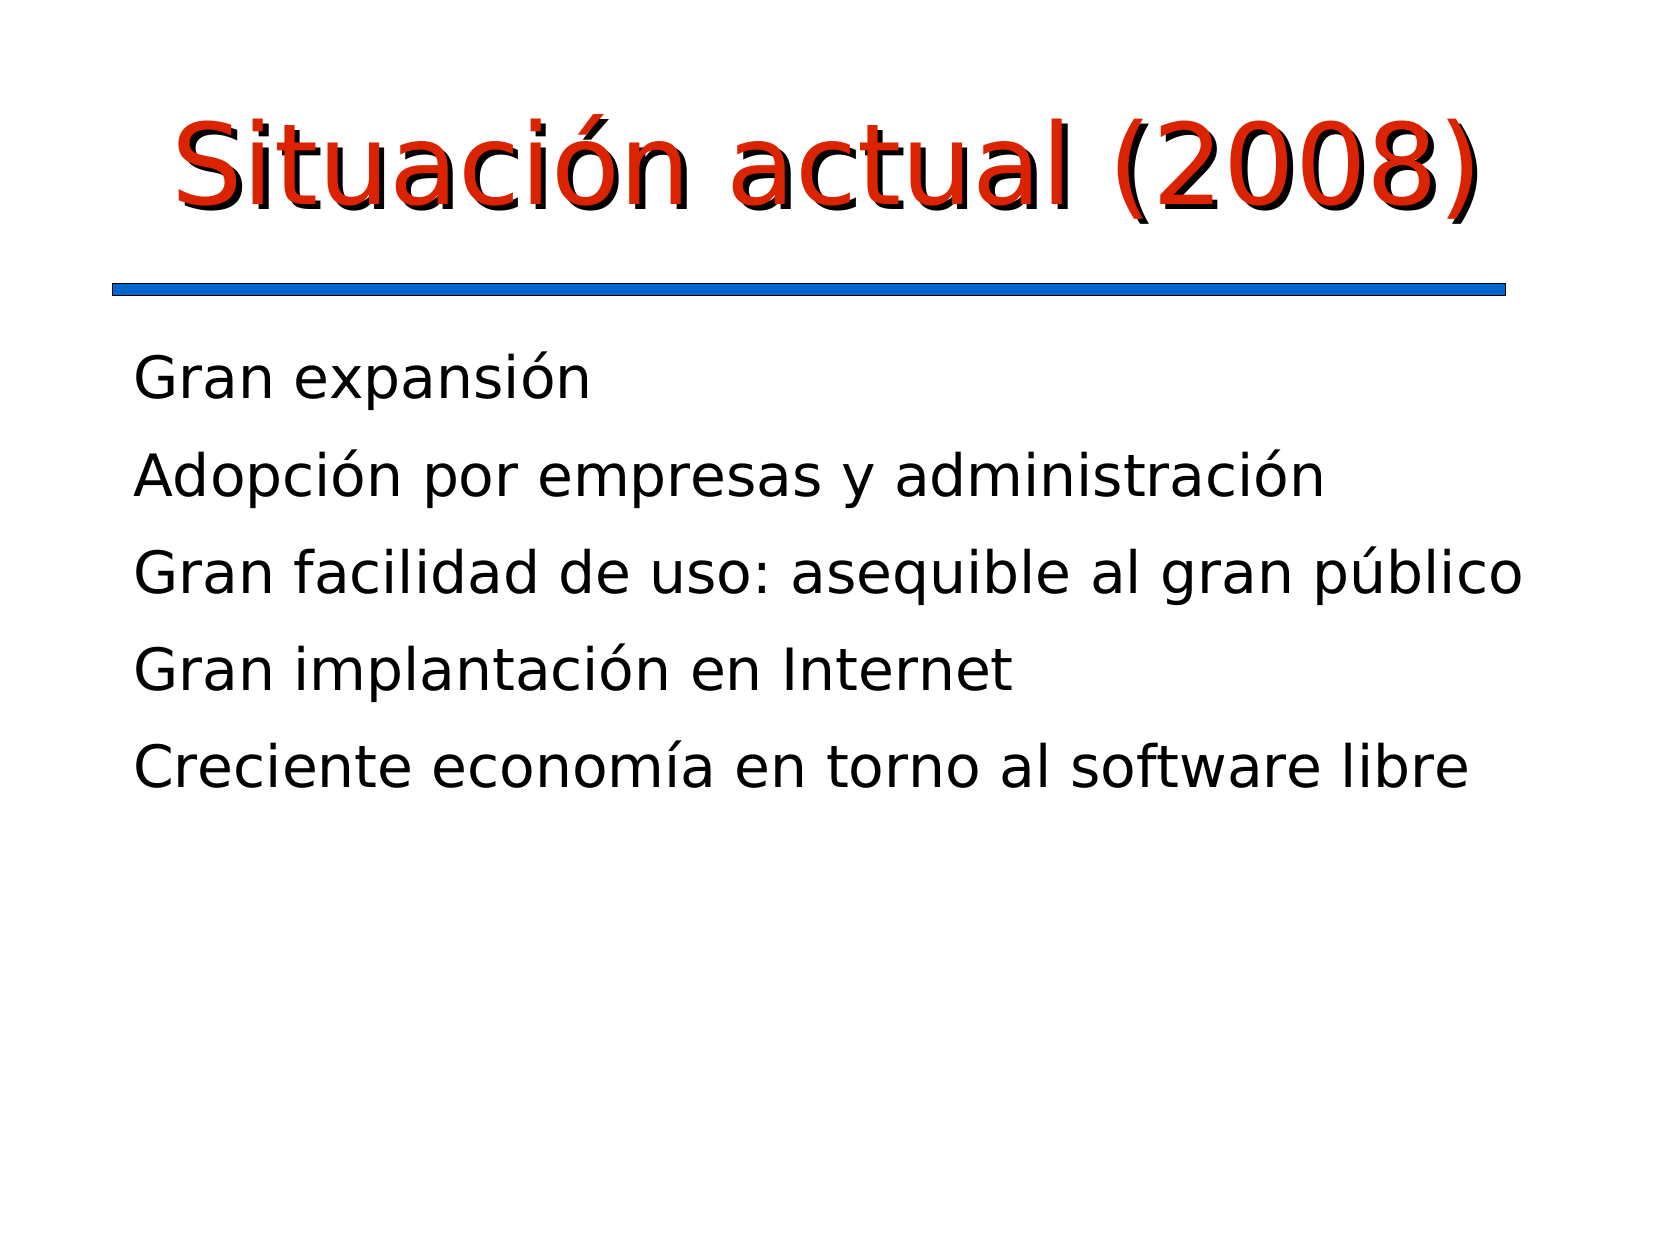

# Situación actual (2008)
Gran expansión
Adopción por empresas y administración
Gran facilidad de uso: asequible al gran público
Gran implantación en Internet
Creciente economía en torno al software libre